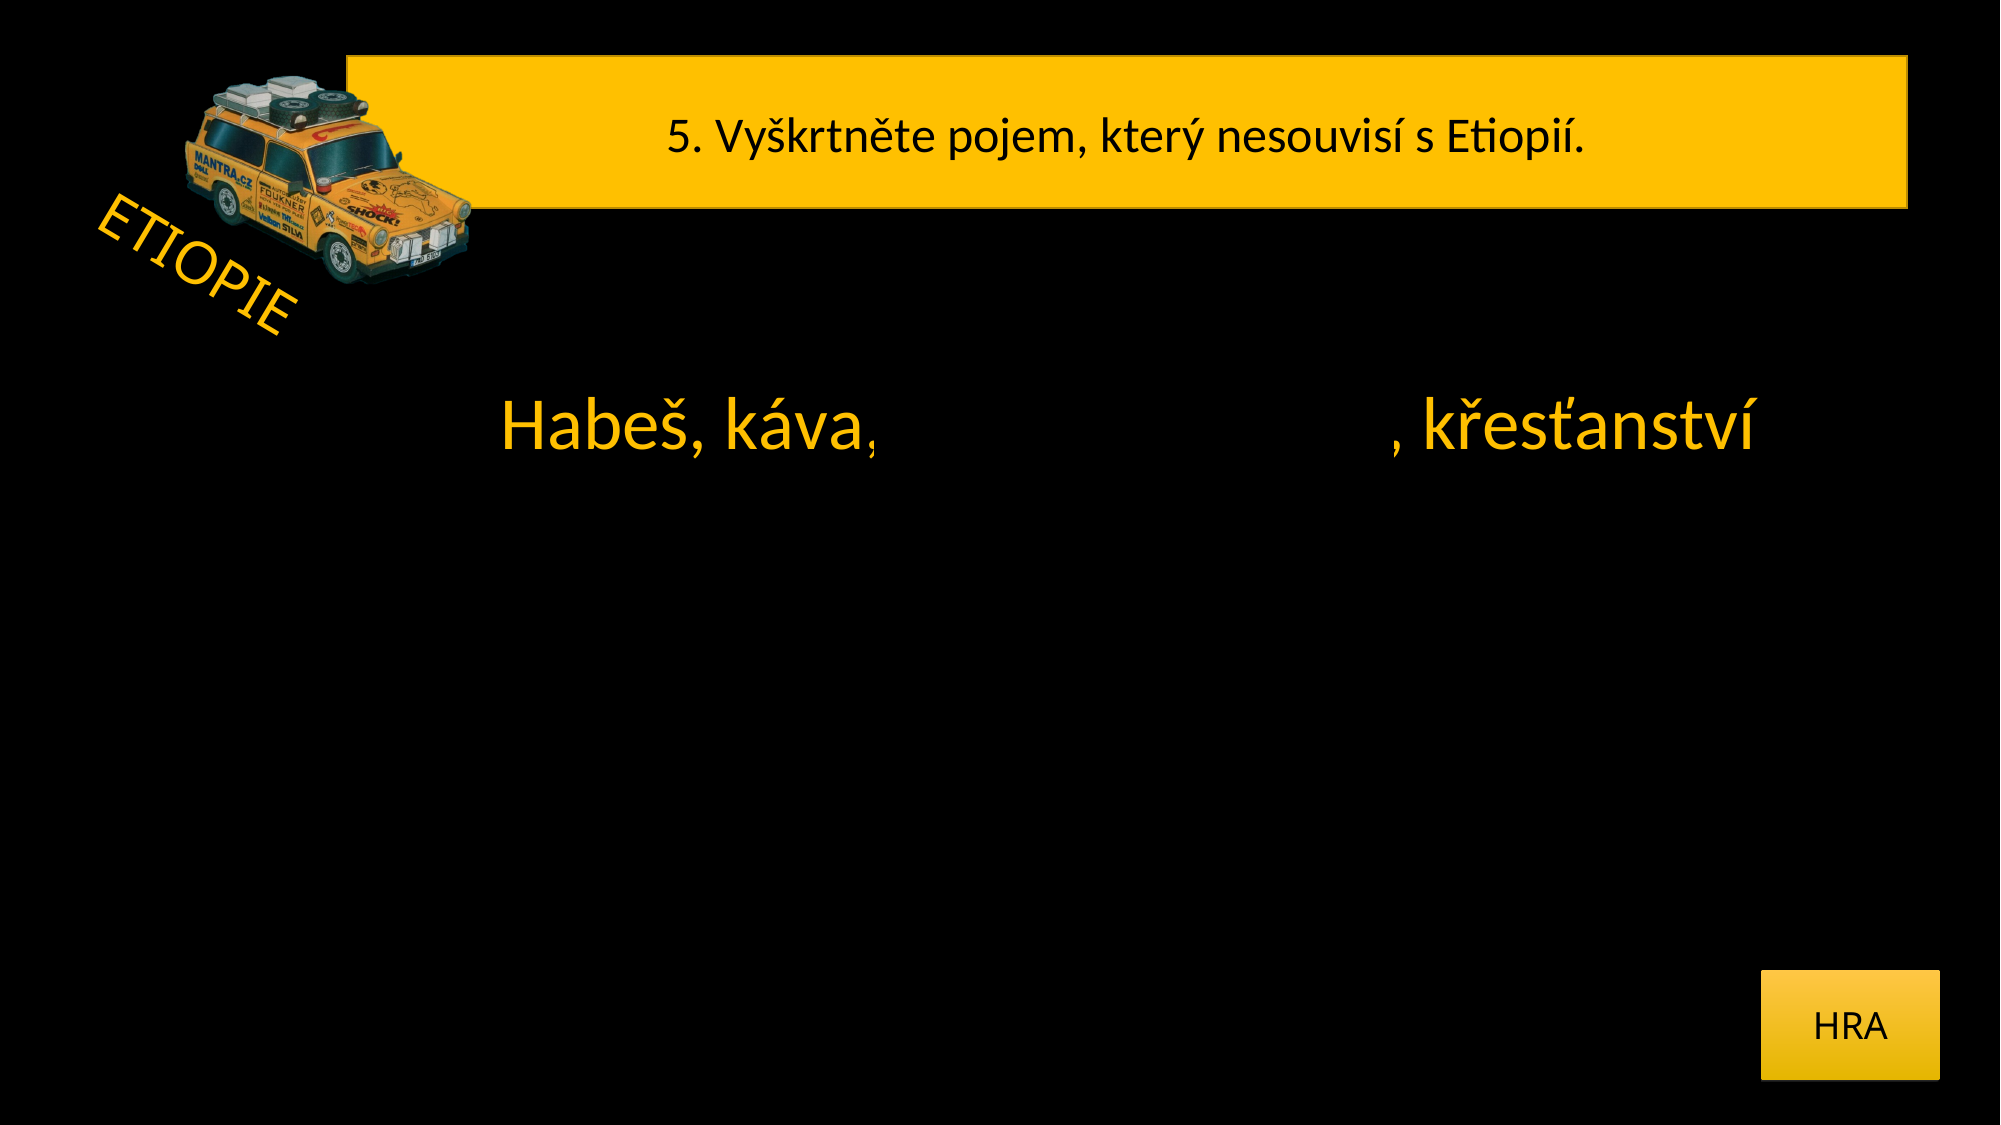

5. Vyškrtněte pojem, který nesouvisí s Etiopií.
ETIOPIE
Habeš, káva, Suezský průplav, křesťanství
HRA